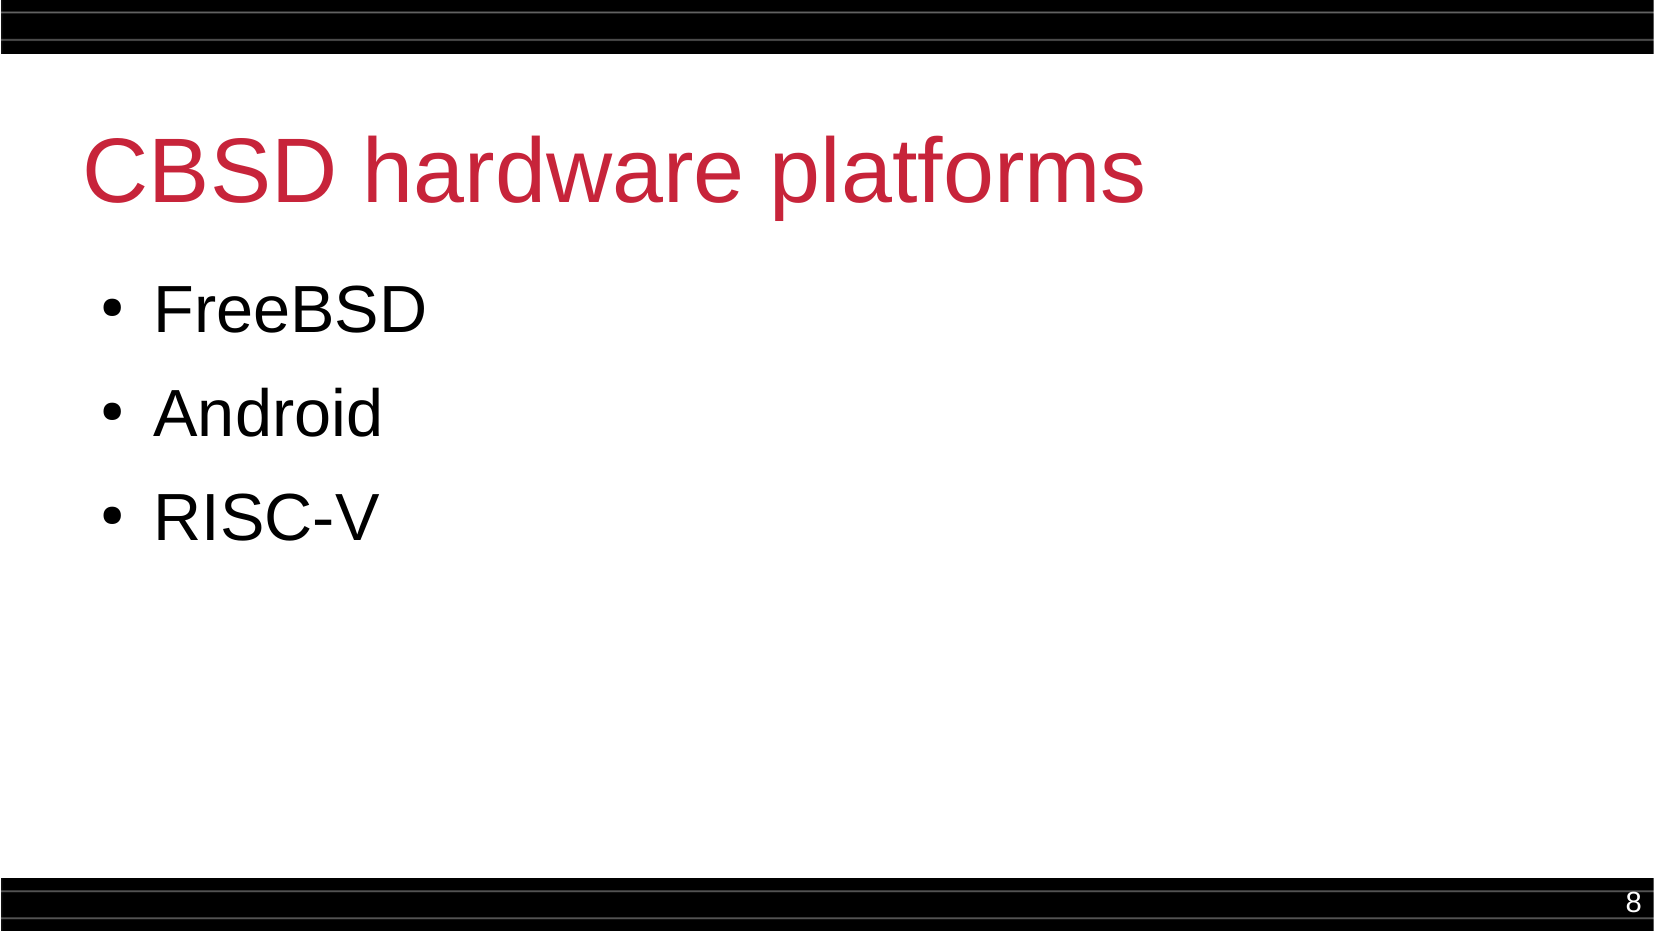

# CBSD hardware platforms
FreeBSD
Android
RISC-V